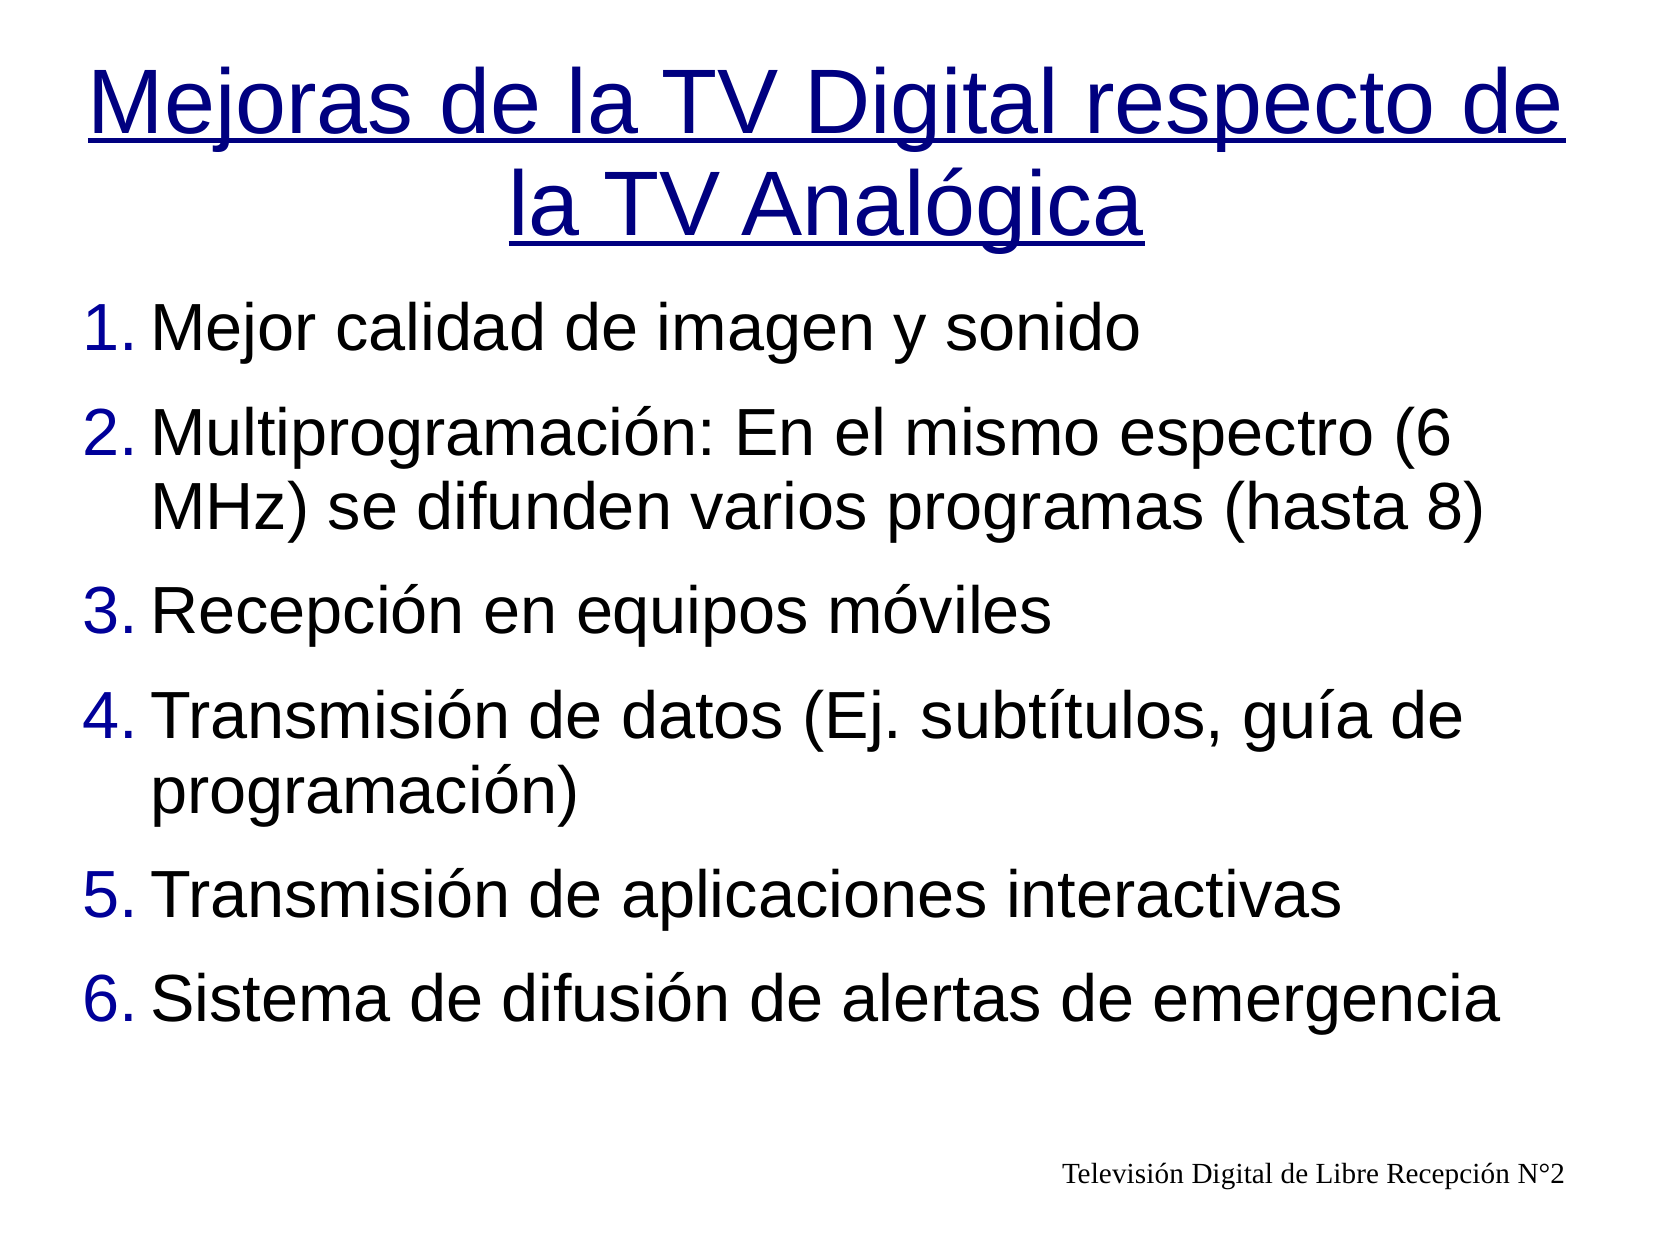

# Mejoras de la TV Digital respecto de la TV Analógica
Mejor calidad de imagen y sonido
Multiprogramación: En el mismo espectro (6 MHz) se difunden varios programas (hasta 8)
Recepción en equipos móviles
Transmisión de datos (Ej. subtítulos, guía de programación)
Transmisión de aplicaciones interactivas
Sistema de difusión de alertas de emergencia
2